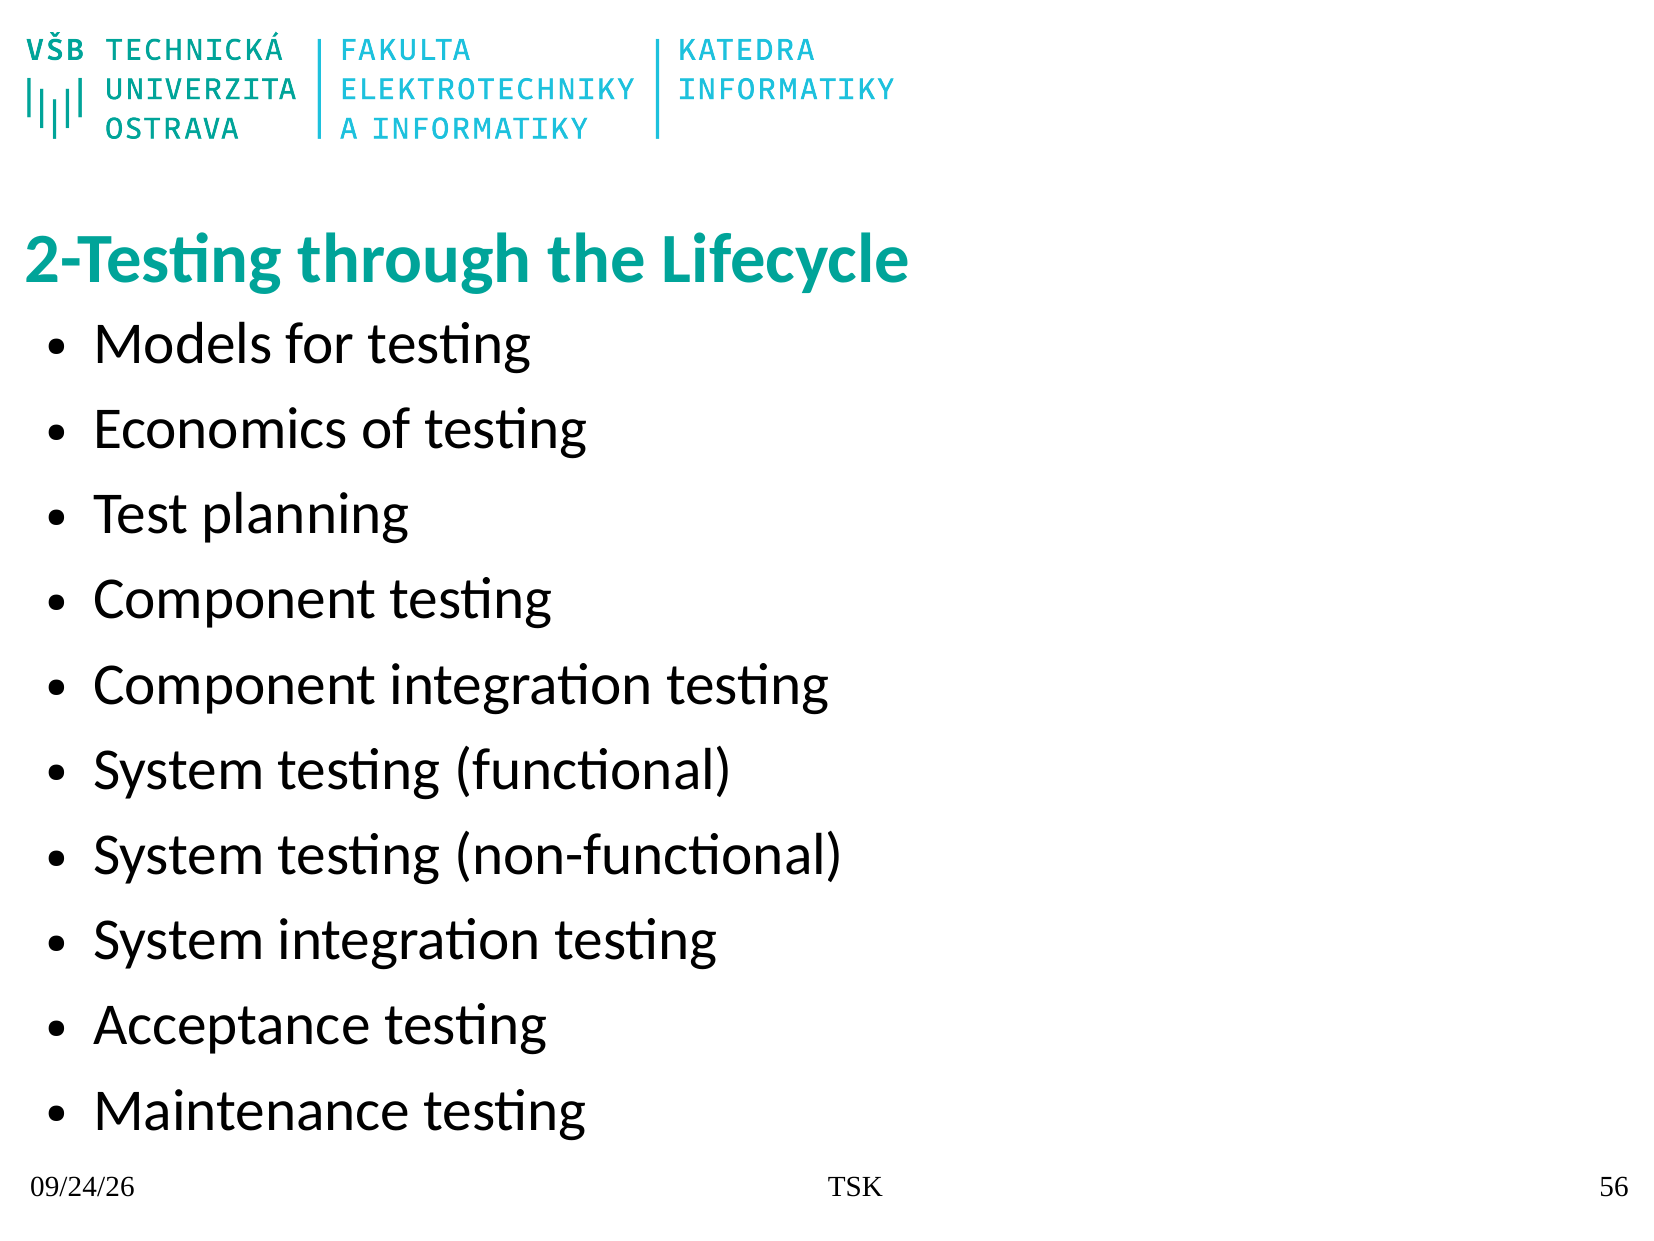

# 2-Testing through the Lifecycle
Models for testing
Economics of testing
Test planning
Component testing
Component integration testing
System testing (functional)
System testing (non-functional)
System integration testing
Acceptance testing
Maintenance testing
TSK
56